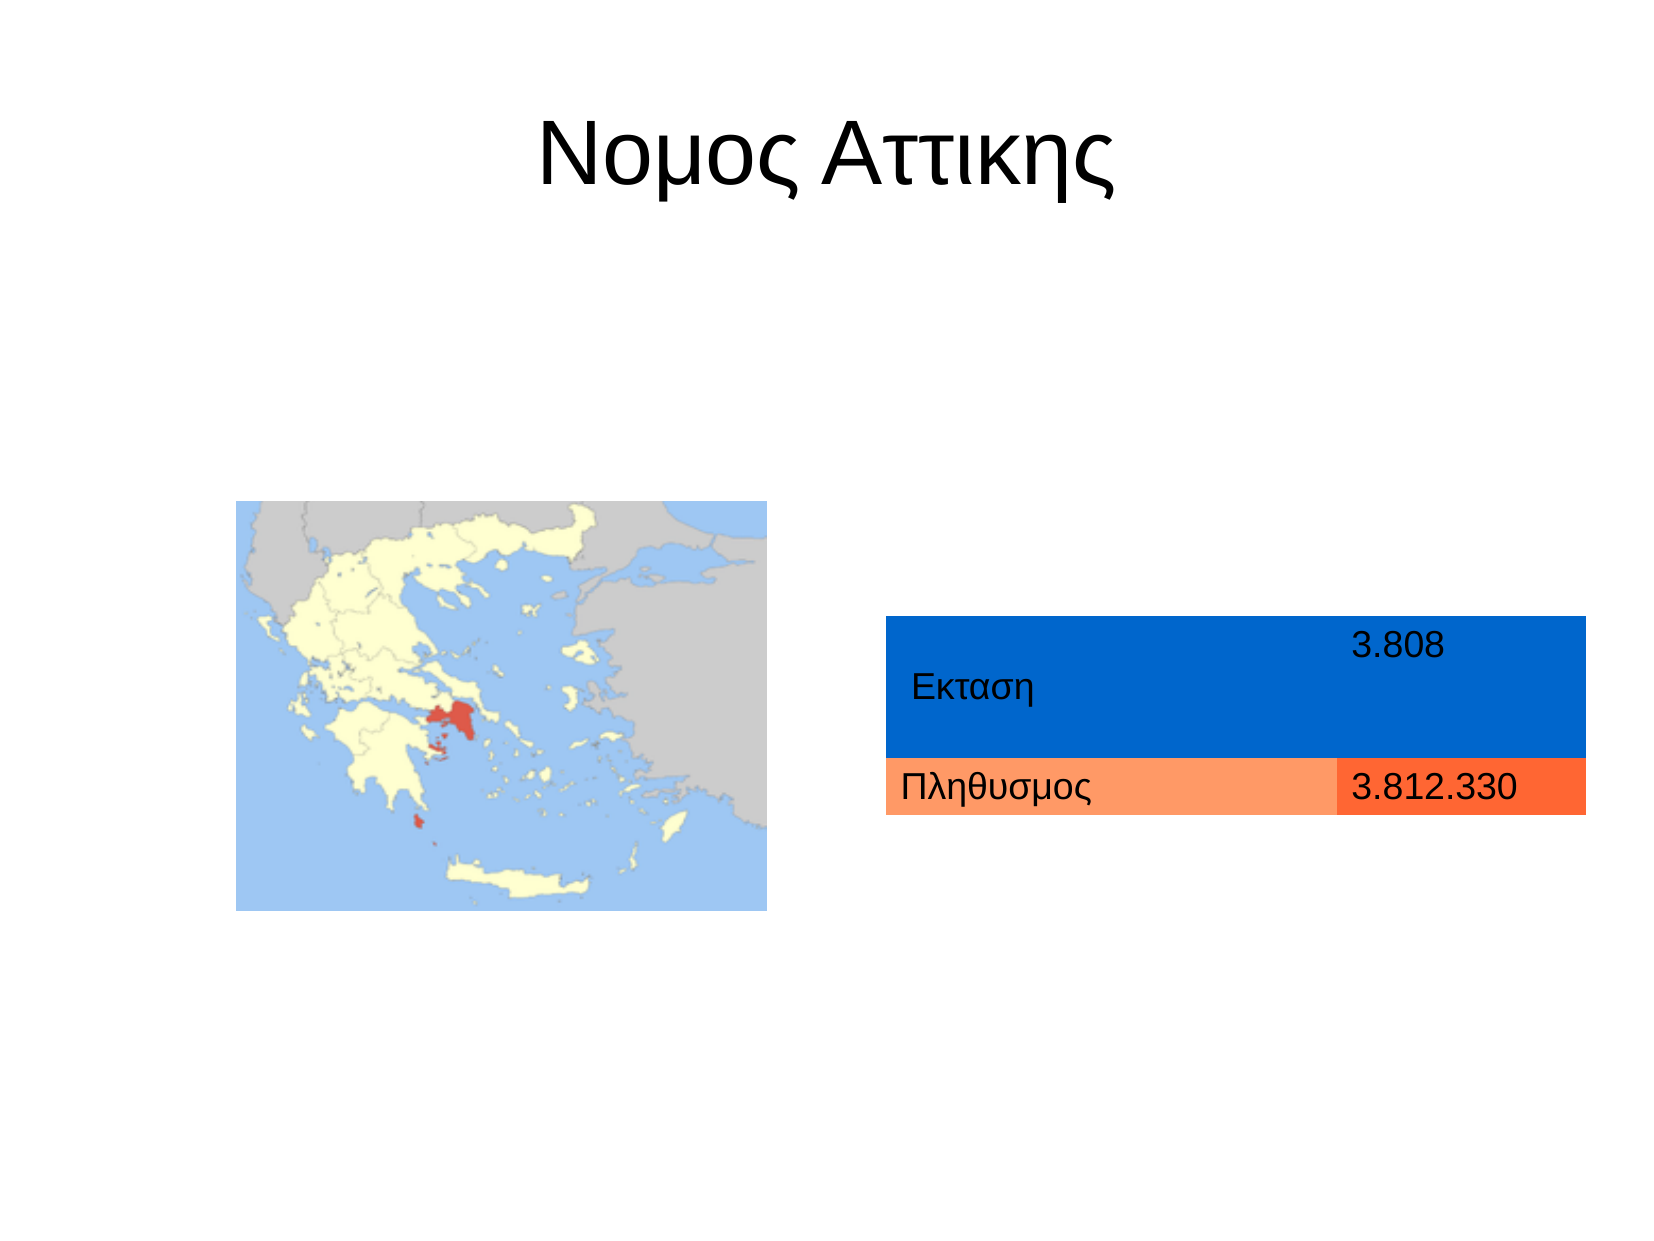

# Νομος Αττικης
| Εκταση | 3.808 |
| --- | --- |
| Πληθυσμος | 3.812.330 |